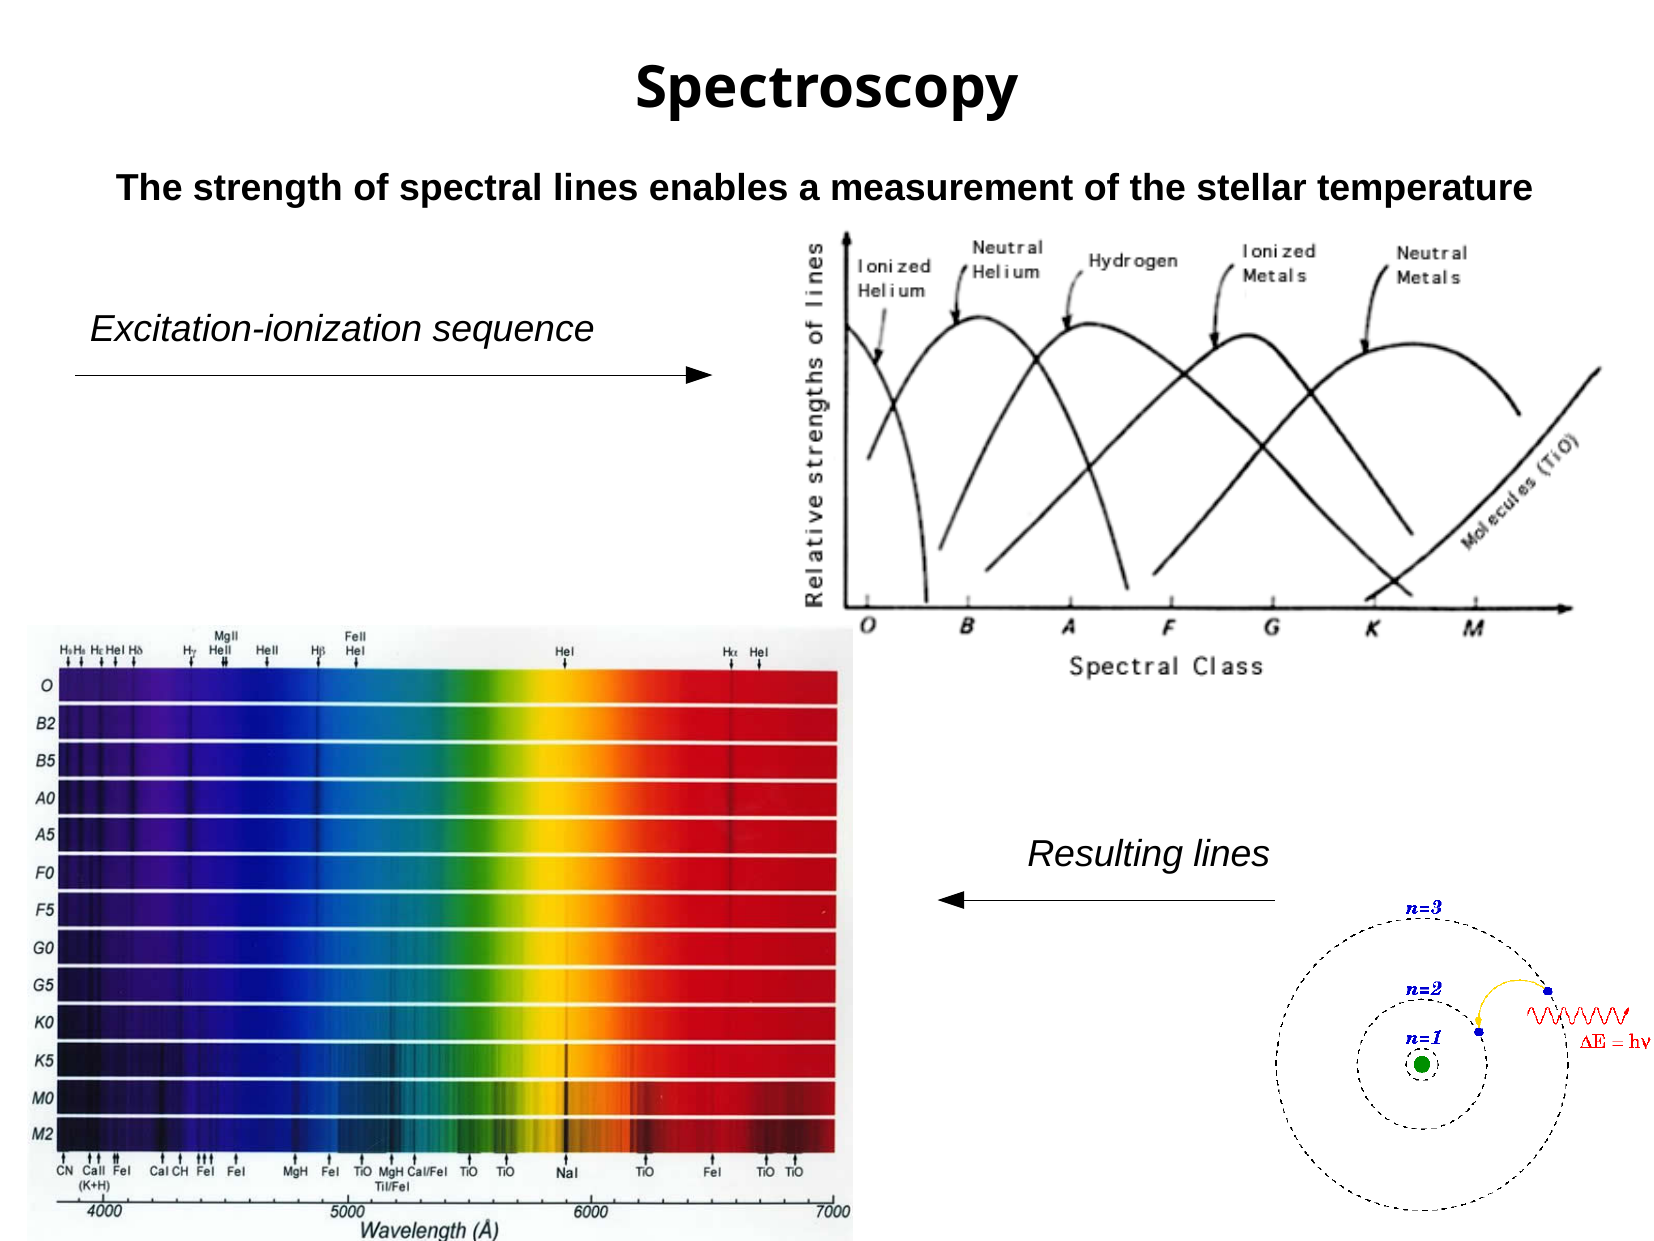

Spectroscopy
The strength of spectral lines enables a measurement of the stellar temperature
Excitation-ionization sequence
Resulting lines